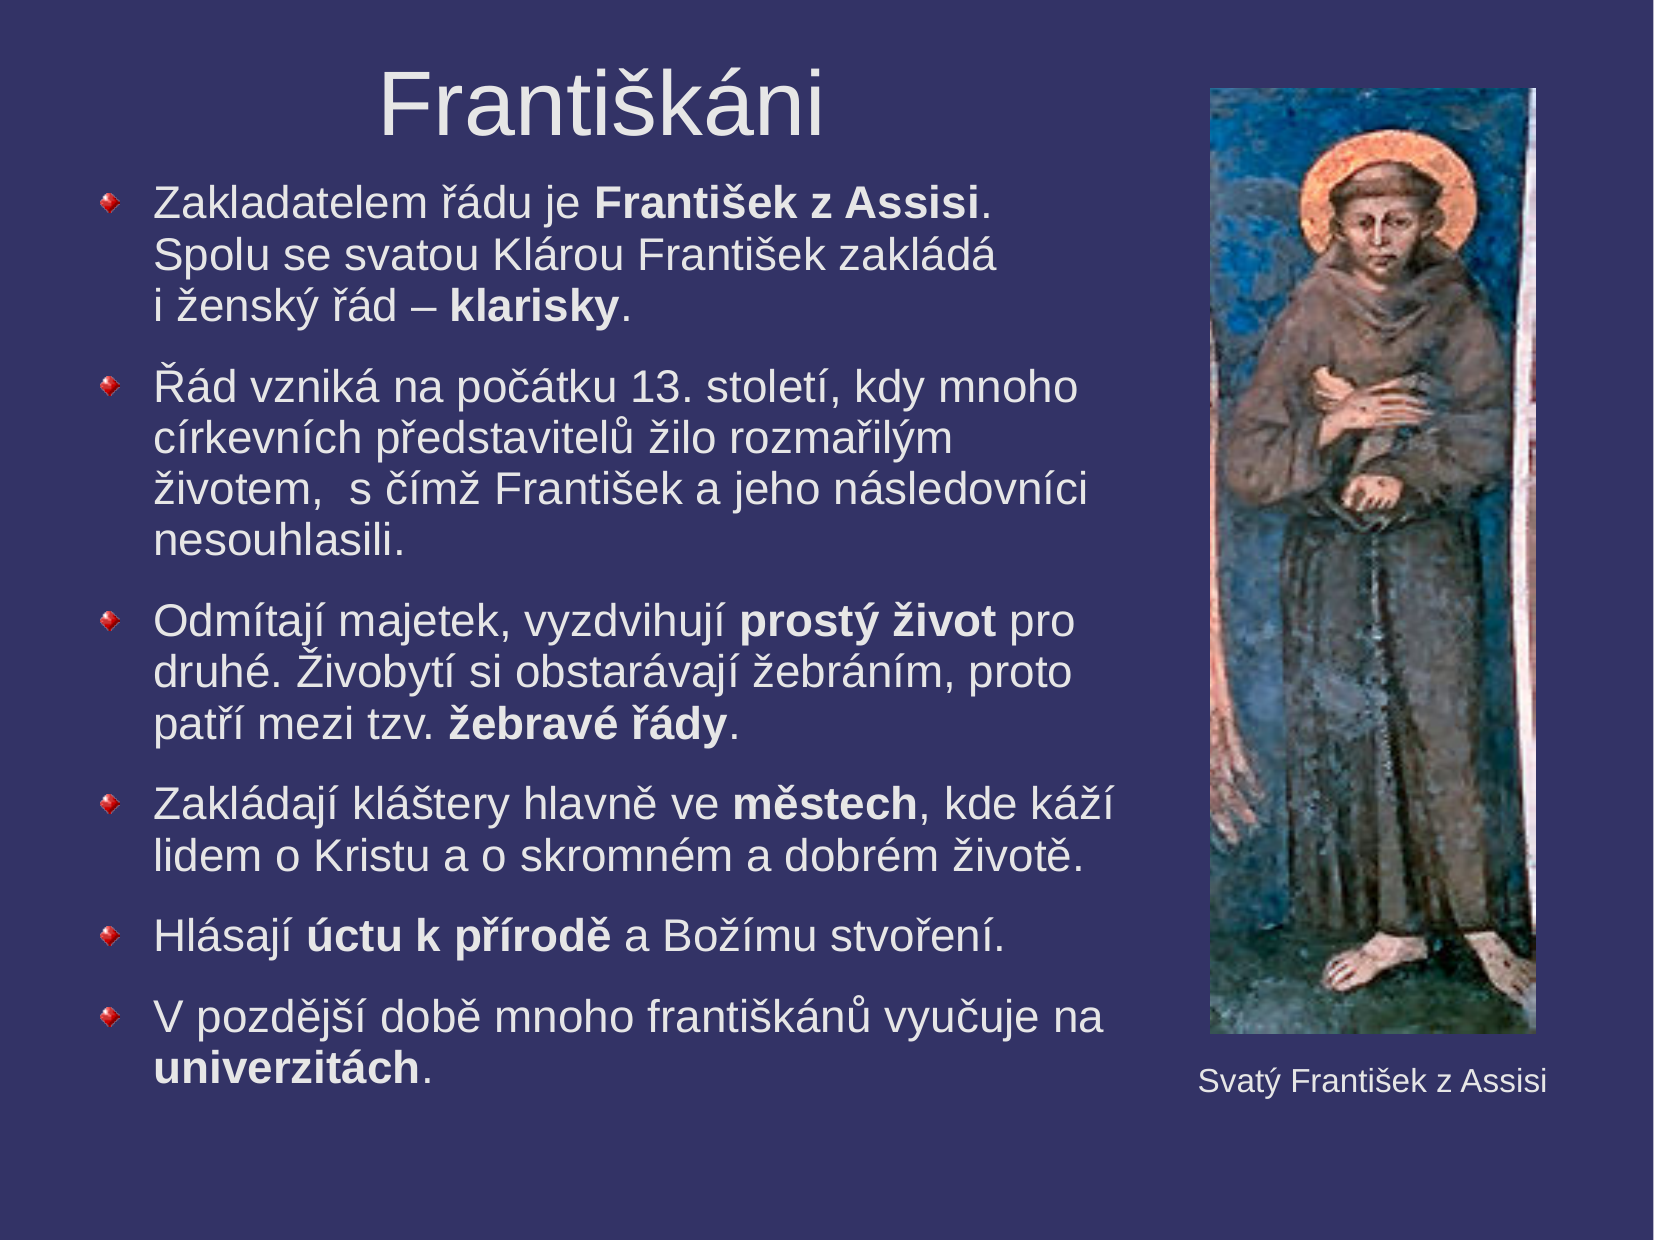

# Františkáni
Zakladatelem řádu je František z Assisi. Spolu se svatou Klárou František zakládá
i ženský řád – klarisky.
Řád vzniká na počátku 13. století, kdy mnoho církevních představitelů žilo rozmařilým životem, s čímž František a jeho následovníci nesouhlasili.
Odmítají majetek, vyzdvihují prostý život pro druhé. Živobytí si obstarávají žebráním, proto patří mezi tzv. žebravé řády.
Zakládají kláštery hlavně ve městech, kde káží lidem o Kristu a o skromném a dobrém životě.
Hlásají úctu k přírodě a Božímu stvoření.
V pozdější době mnoho františkánů vyučuje na univerzitách.
Svatý František z Assisi